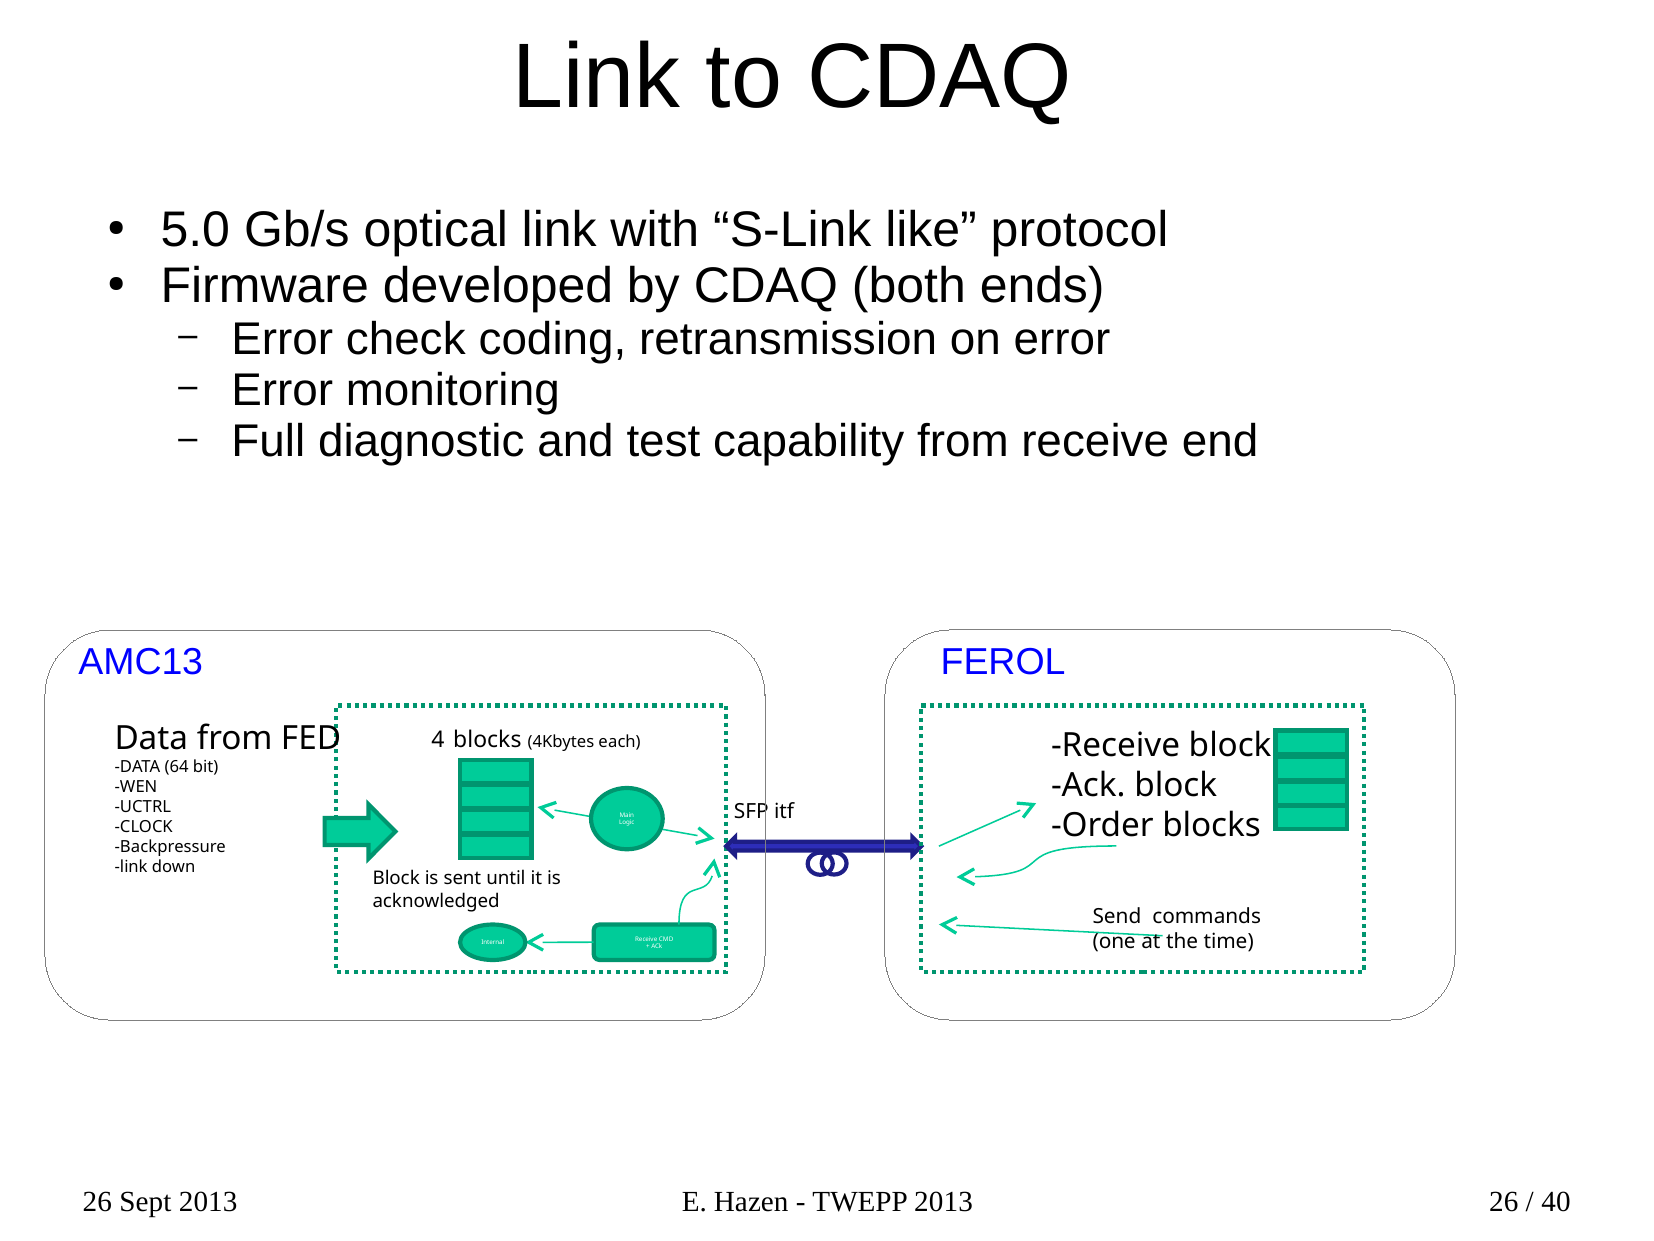

# Link to CDAQ
5.0 Gb/s optical link with “S-Link like” protocol
Firmware developed by CDAQ (both ends)
Error check coding, retransmission on error
Error monitoring
Full diagnostic and test capability from receive end
AMC13
FEROL
4 blocks (4Kbytes each)
Data from FED
-DATA (64 bit)
-WEN
-UCTRL
-CLOCK
-Backpressure
-link down
-Receive block
-Ack. block
-Order blocks
Main
Logic
SFP itf
Block is sent until it is acknowledged
Send commands
(one at the time)
Internal
Receive CMD
+ ACk
26 Sept 2013
E. Hazen - TWEPP 2013
26